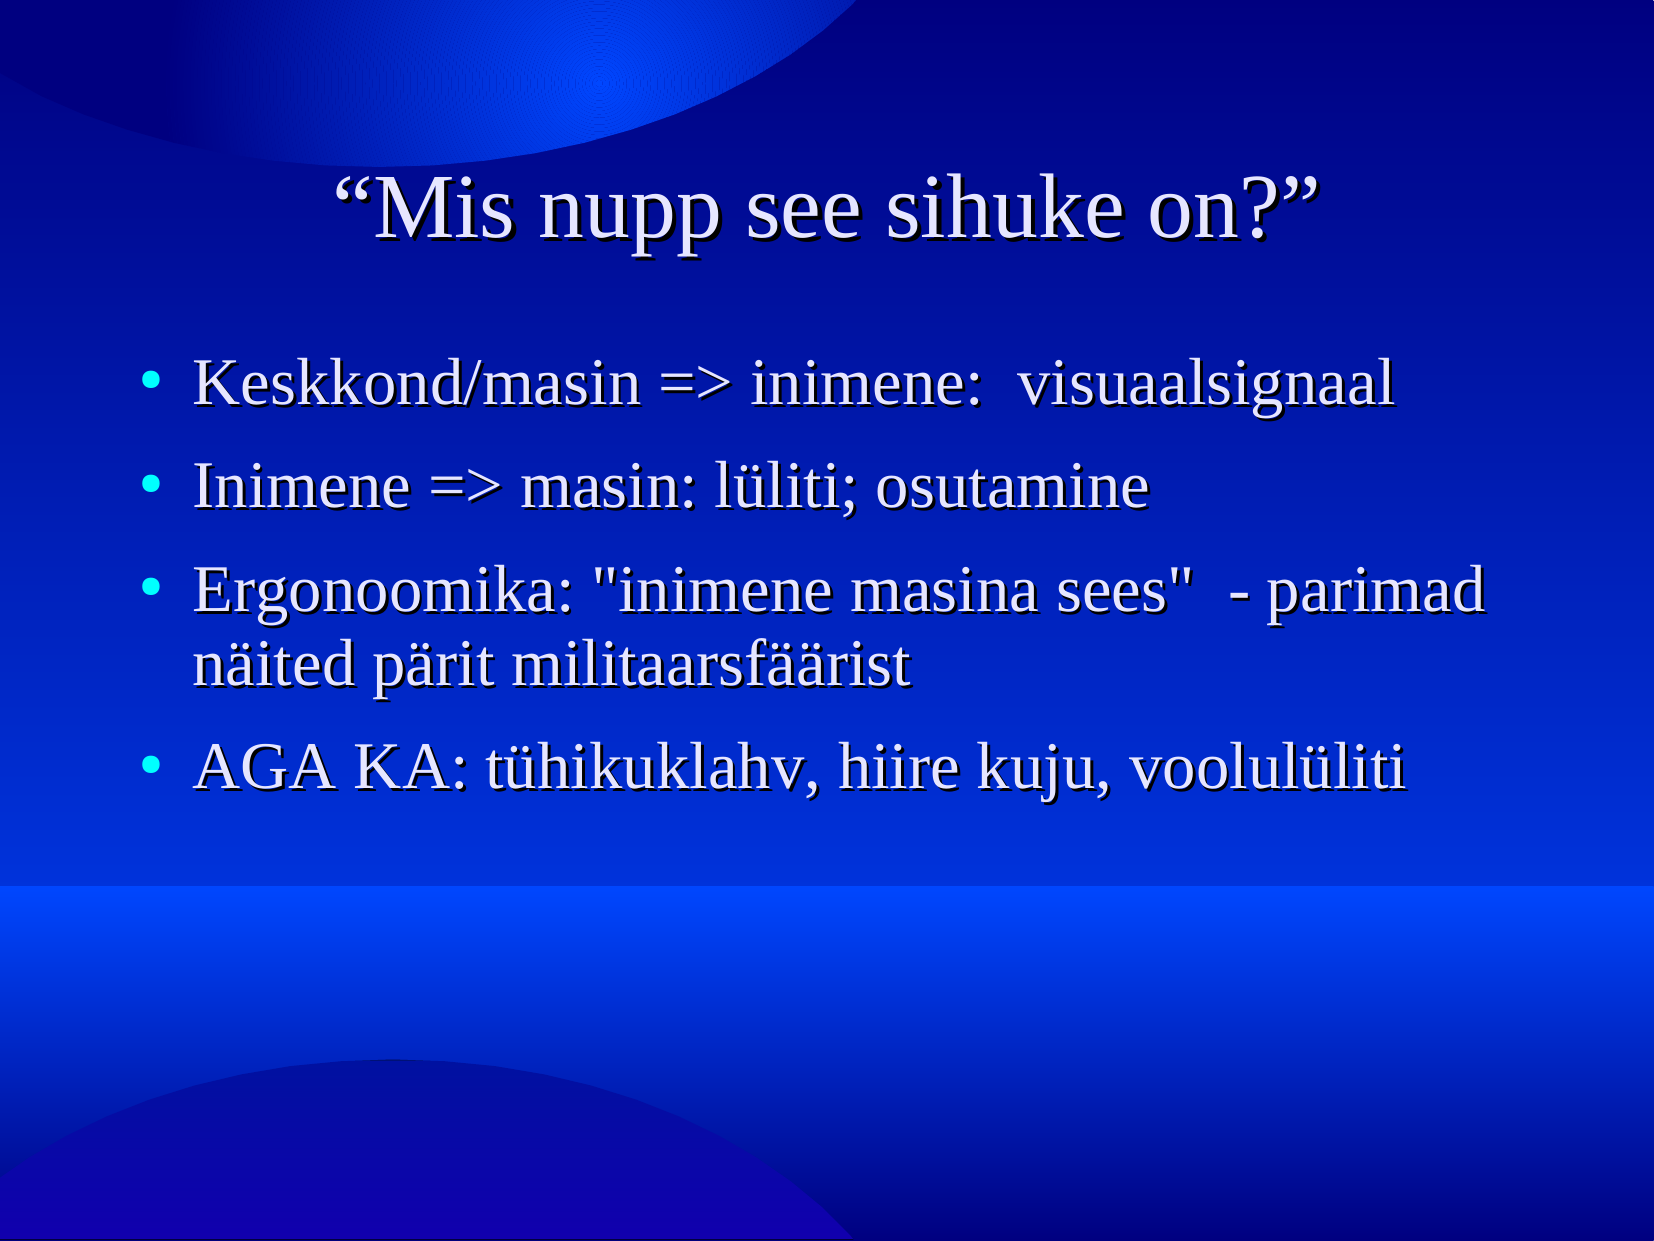

# “Mis nupp see sihuke on?”
Keskkond/masin => inimene: visuaalsignaal
Inimene => masin: lüliti; osutamine
Ergonoomika: "inimene masina sees" - parimad näited pärit militaarsfäärist
AGA KA: tühikuklahv, hiire kuju, voolulüliti